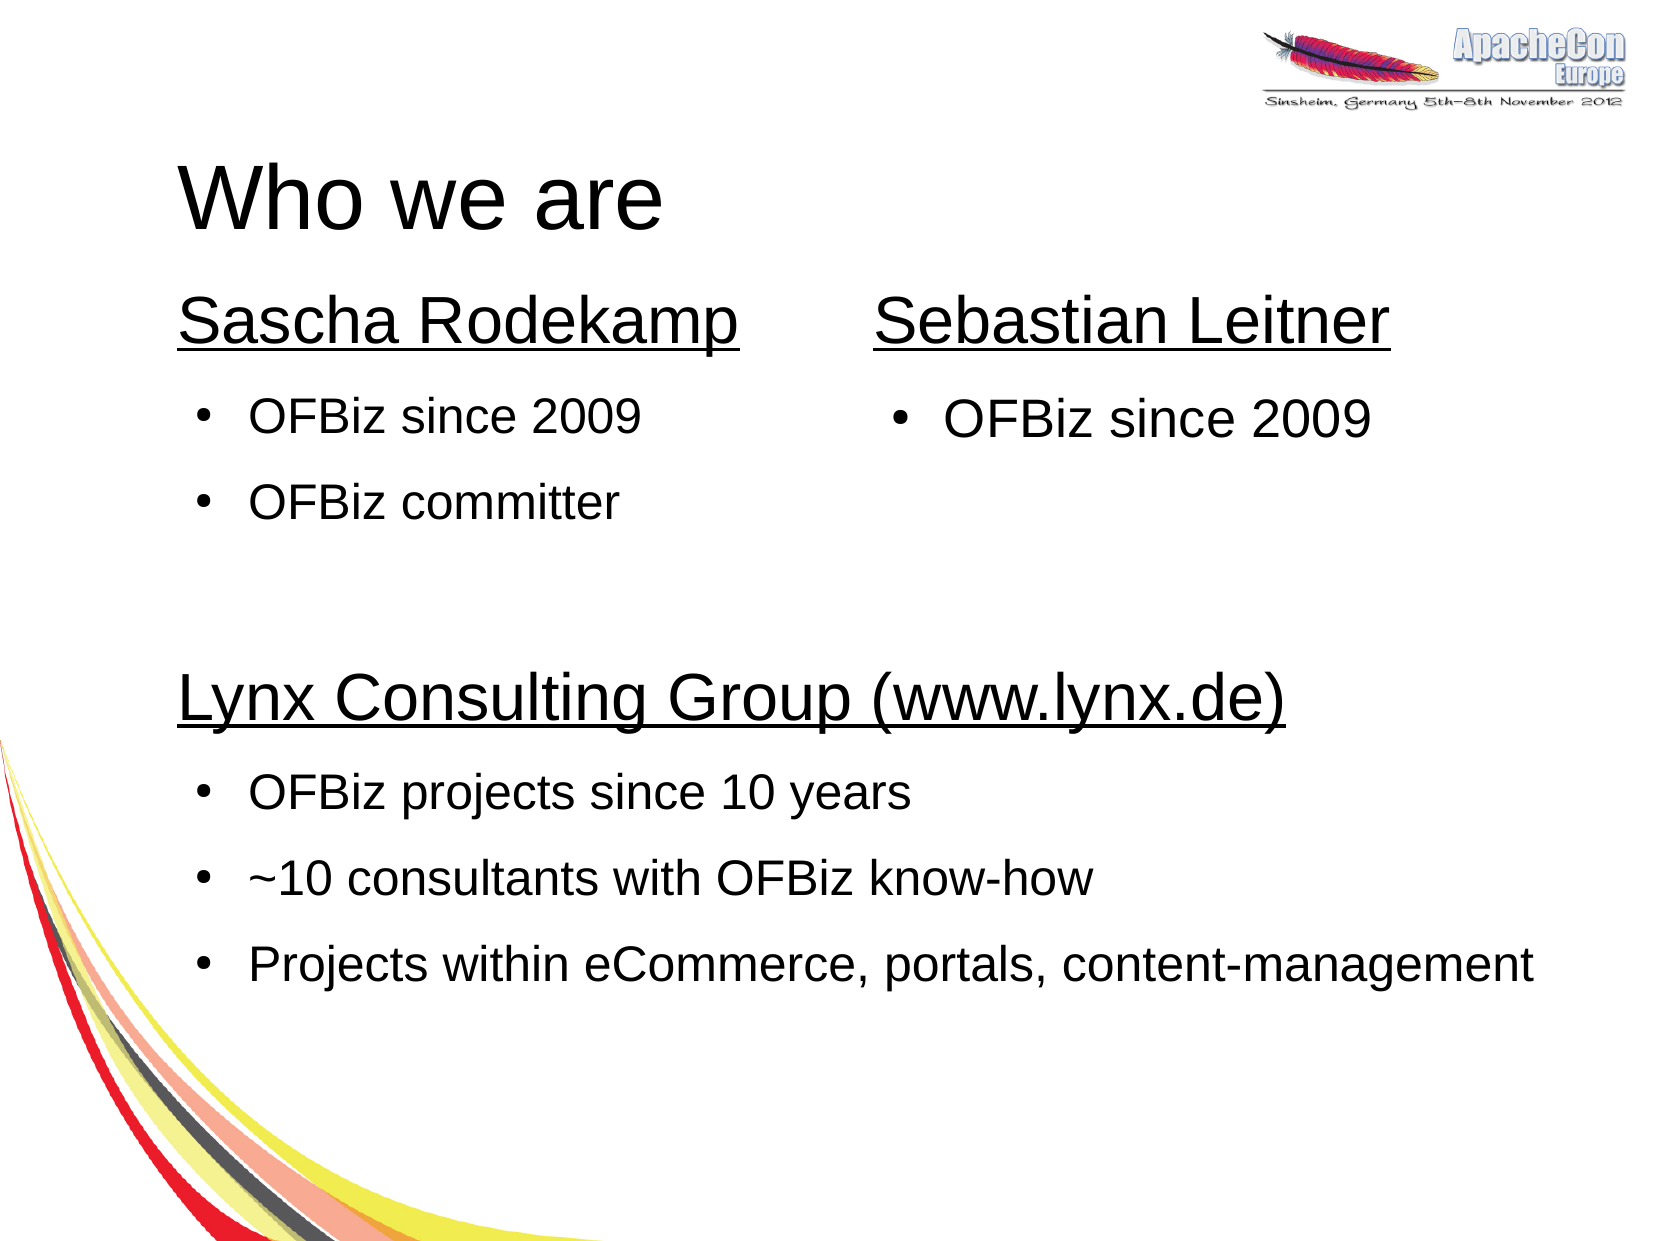

# Who we are
Sascha Rodekamp
OFBiz since 2009
OFBiz committer
Sebastian Leitner
OFBiz since 2009
Lynx Consulting Group (www.lynx.de)
OFBiz projects since 10 years
~10 consultants with OFBiz know-how
Projects within eCommerce, portals, content-management